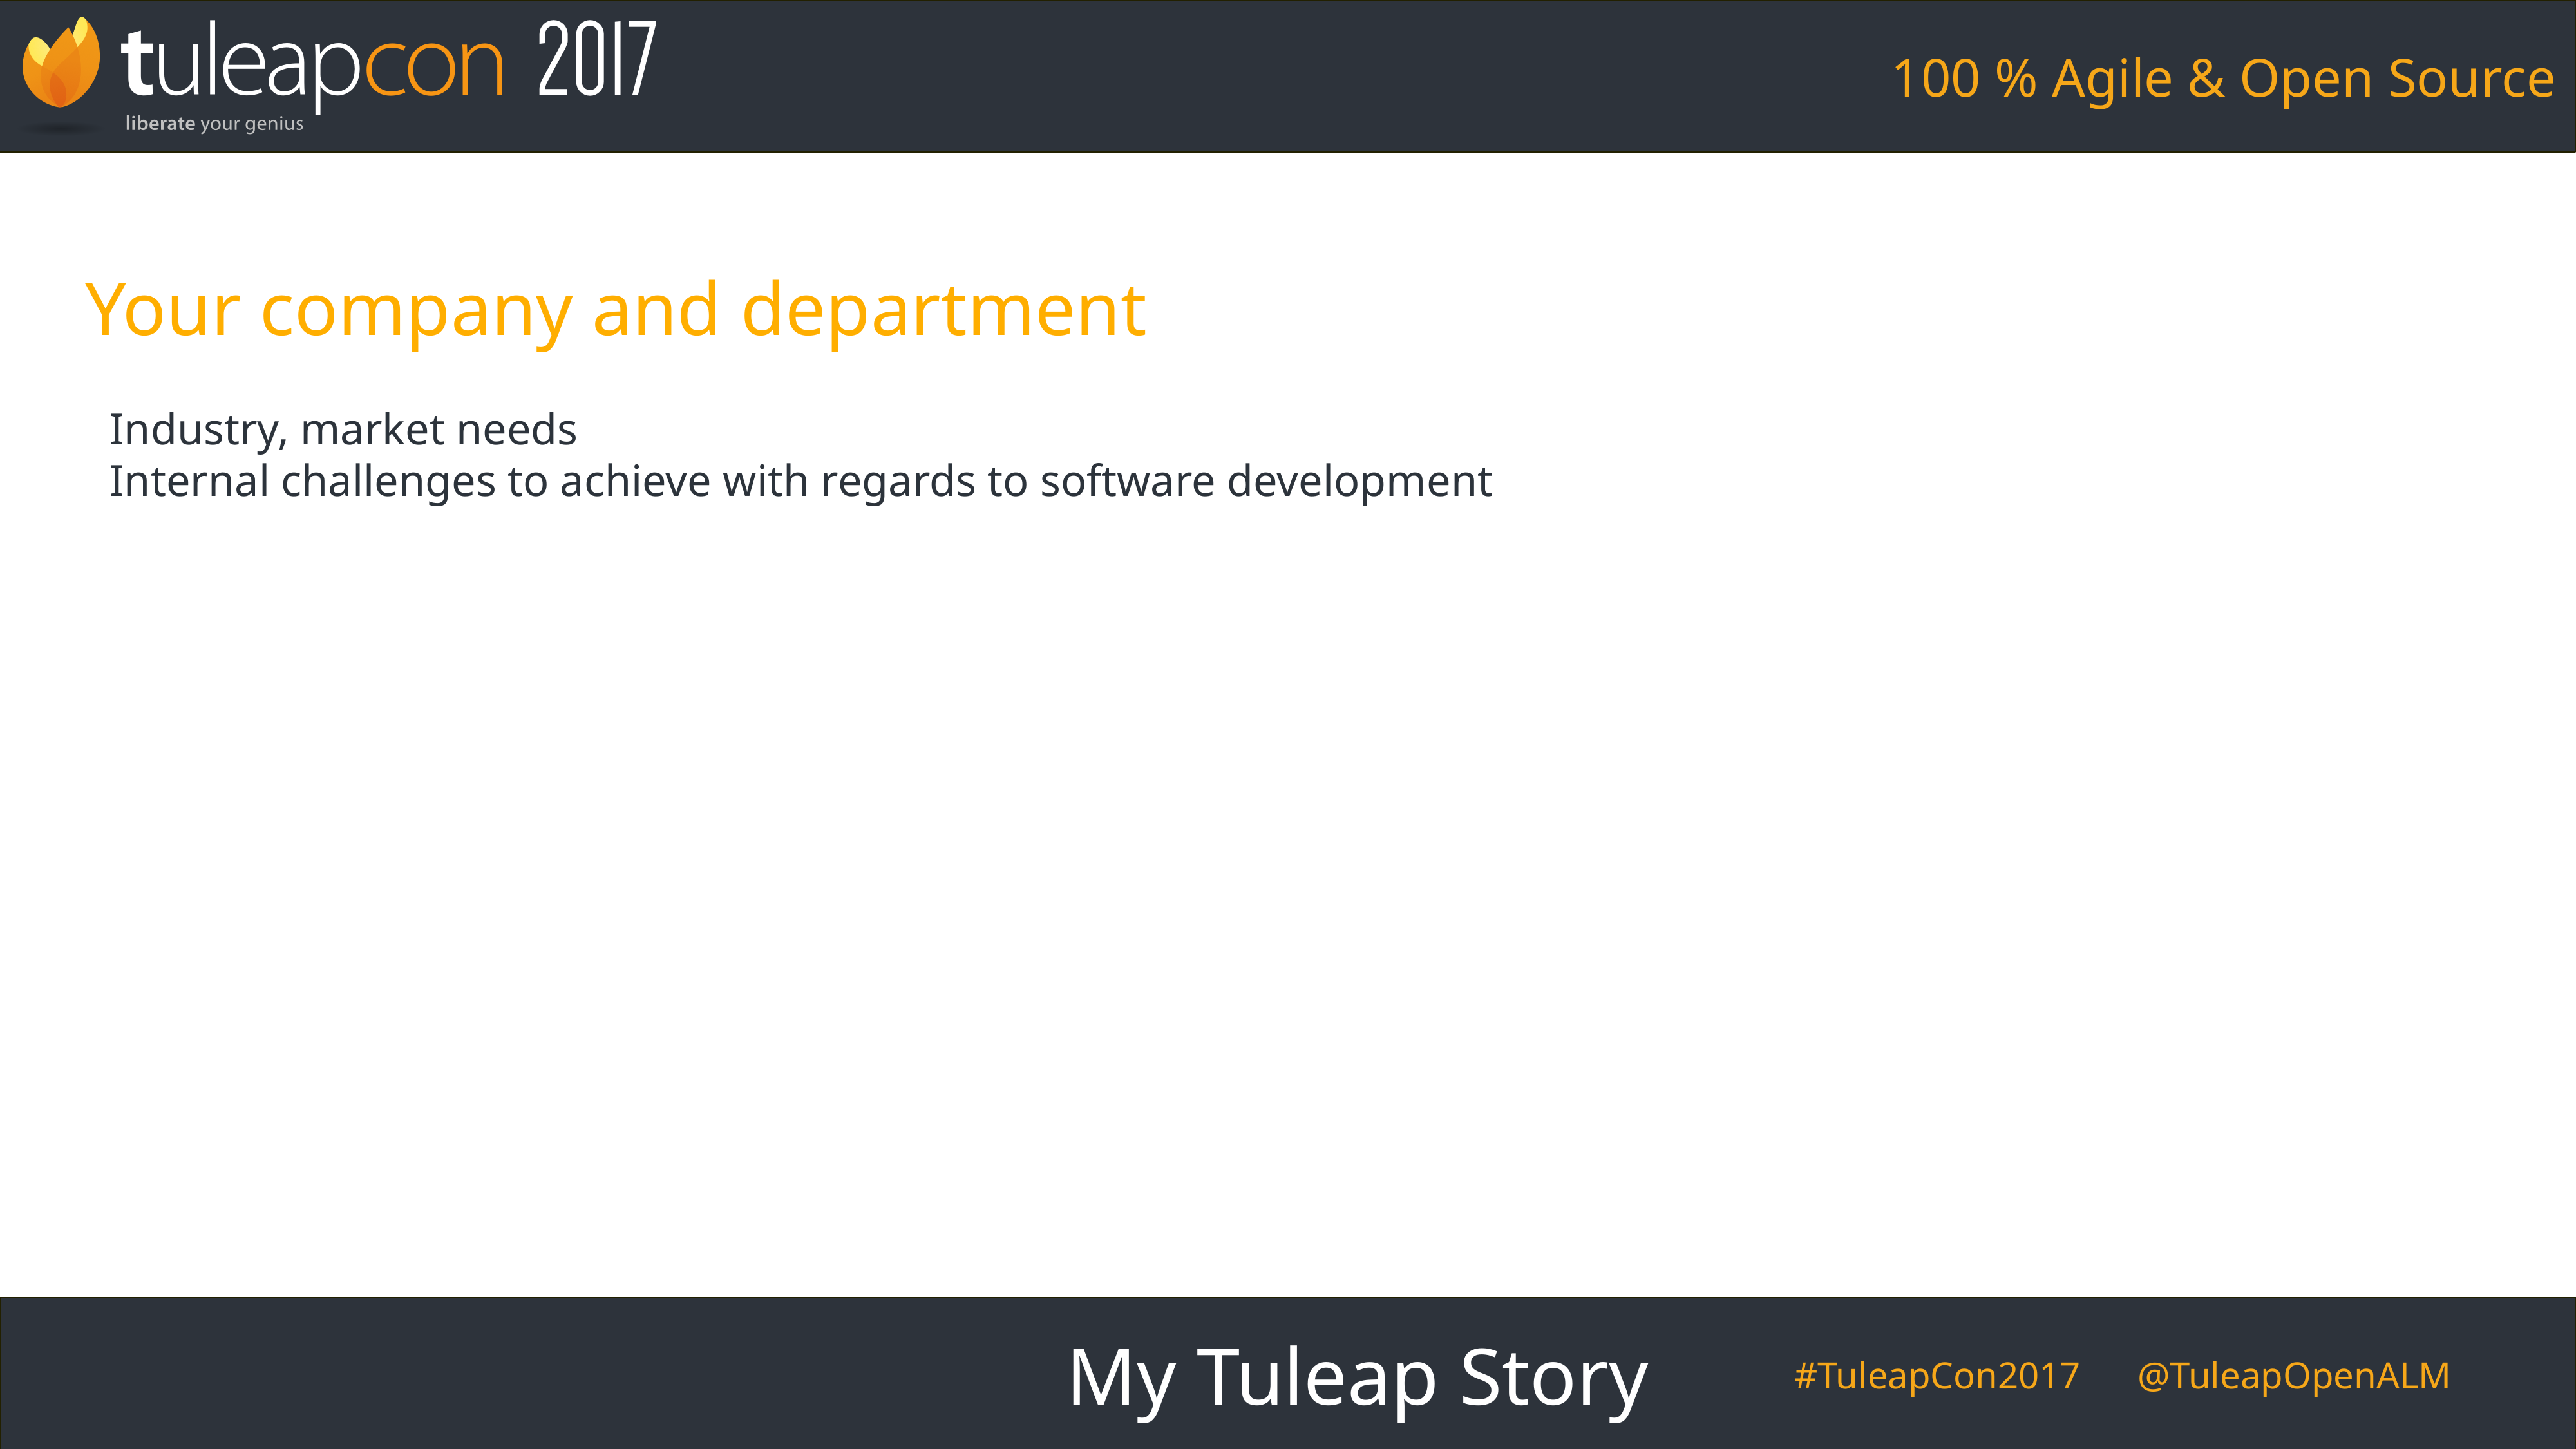

Your company and department
Industry, market needs
Internal challenges to achieve with regards to software development